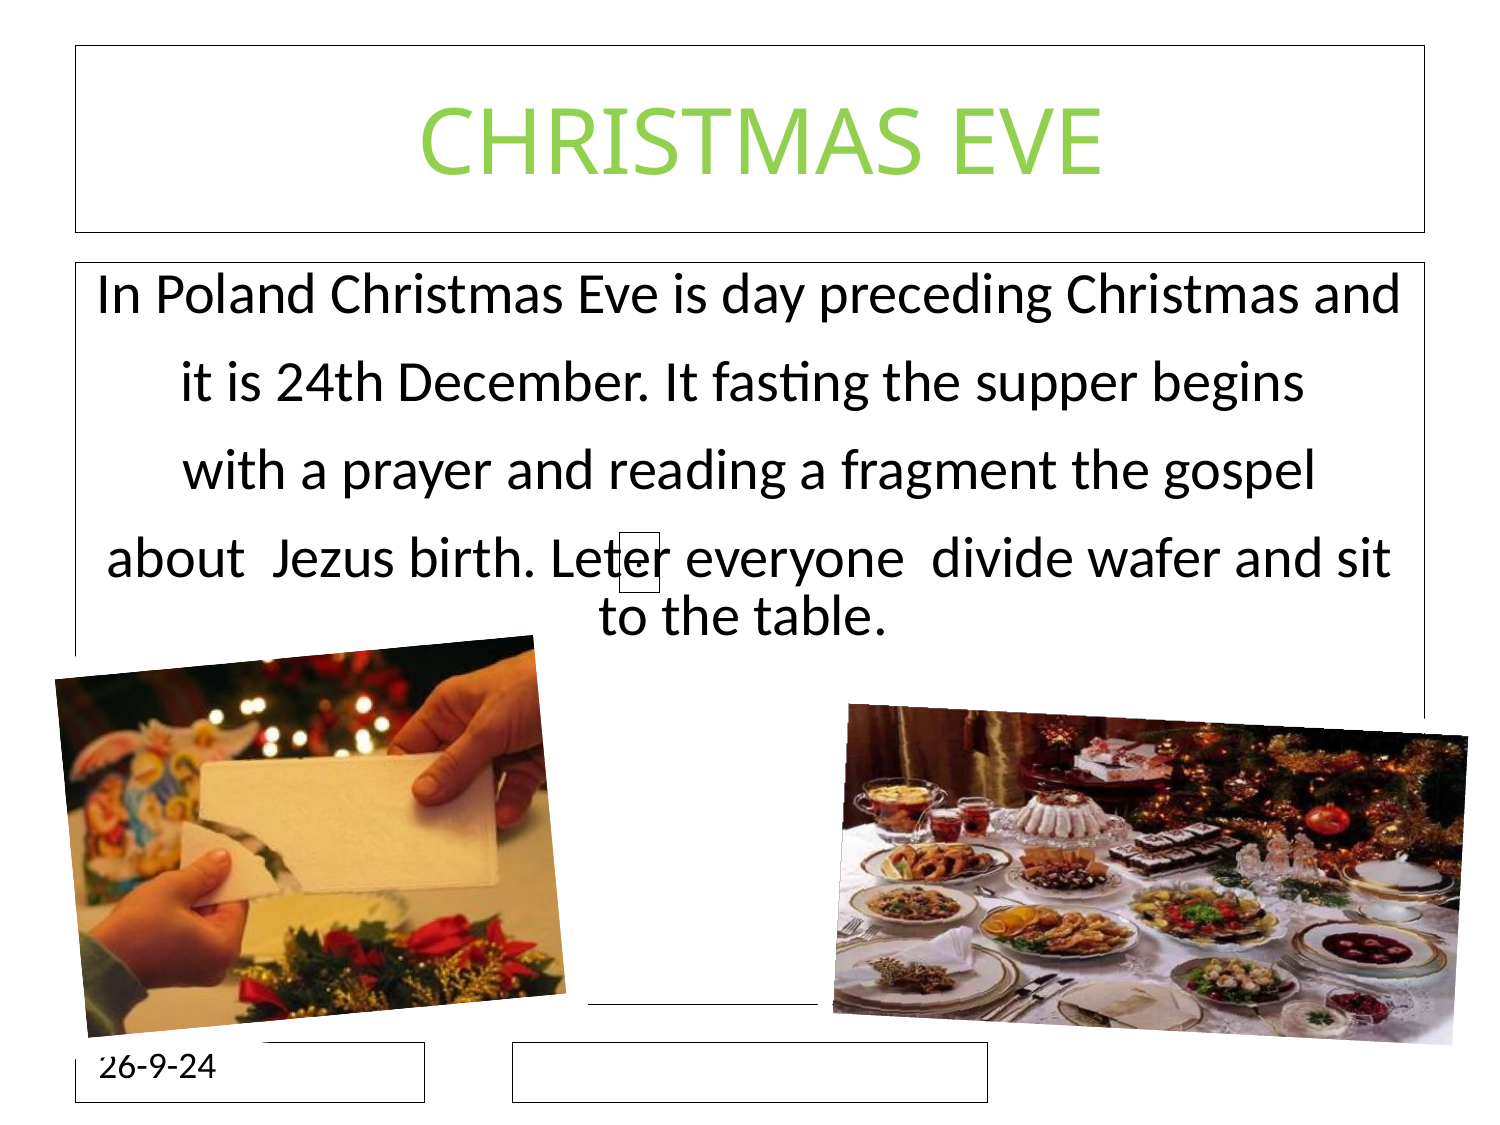

# CHRISTMAS EVE
In Poland Christmas Eve is day preceding Christmas and
it is 24th December. It fasting the supper begins
with a prayer and reading a fragment the gospel
about Jezus birth. Leter everyone divide wafer and sit to the table.
.